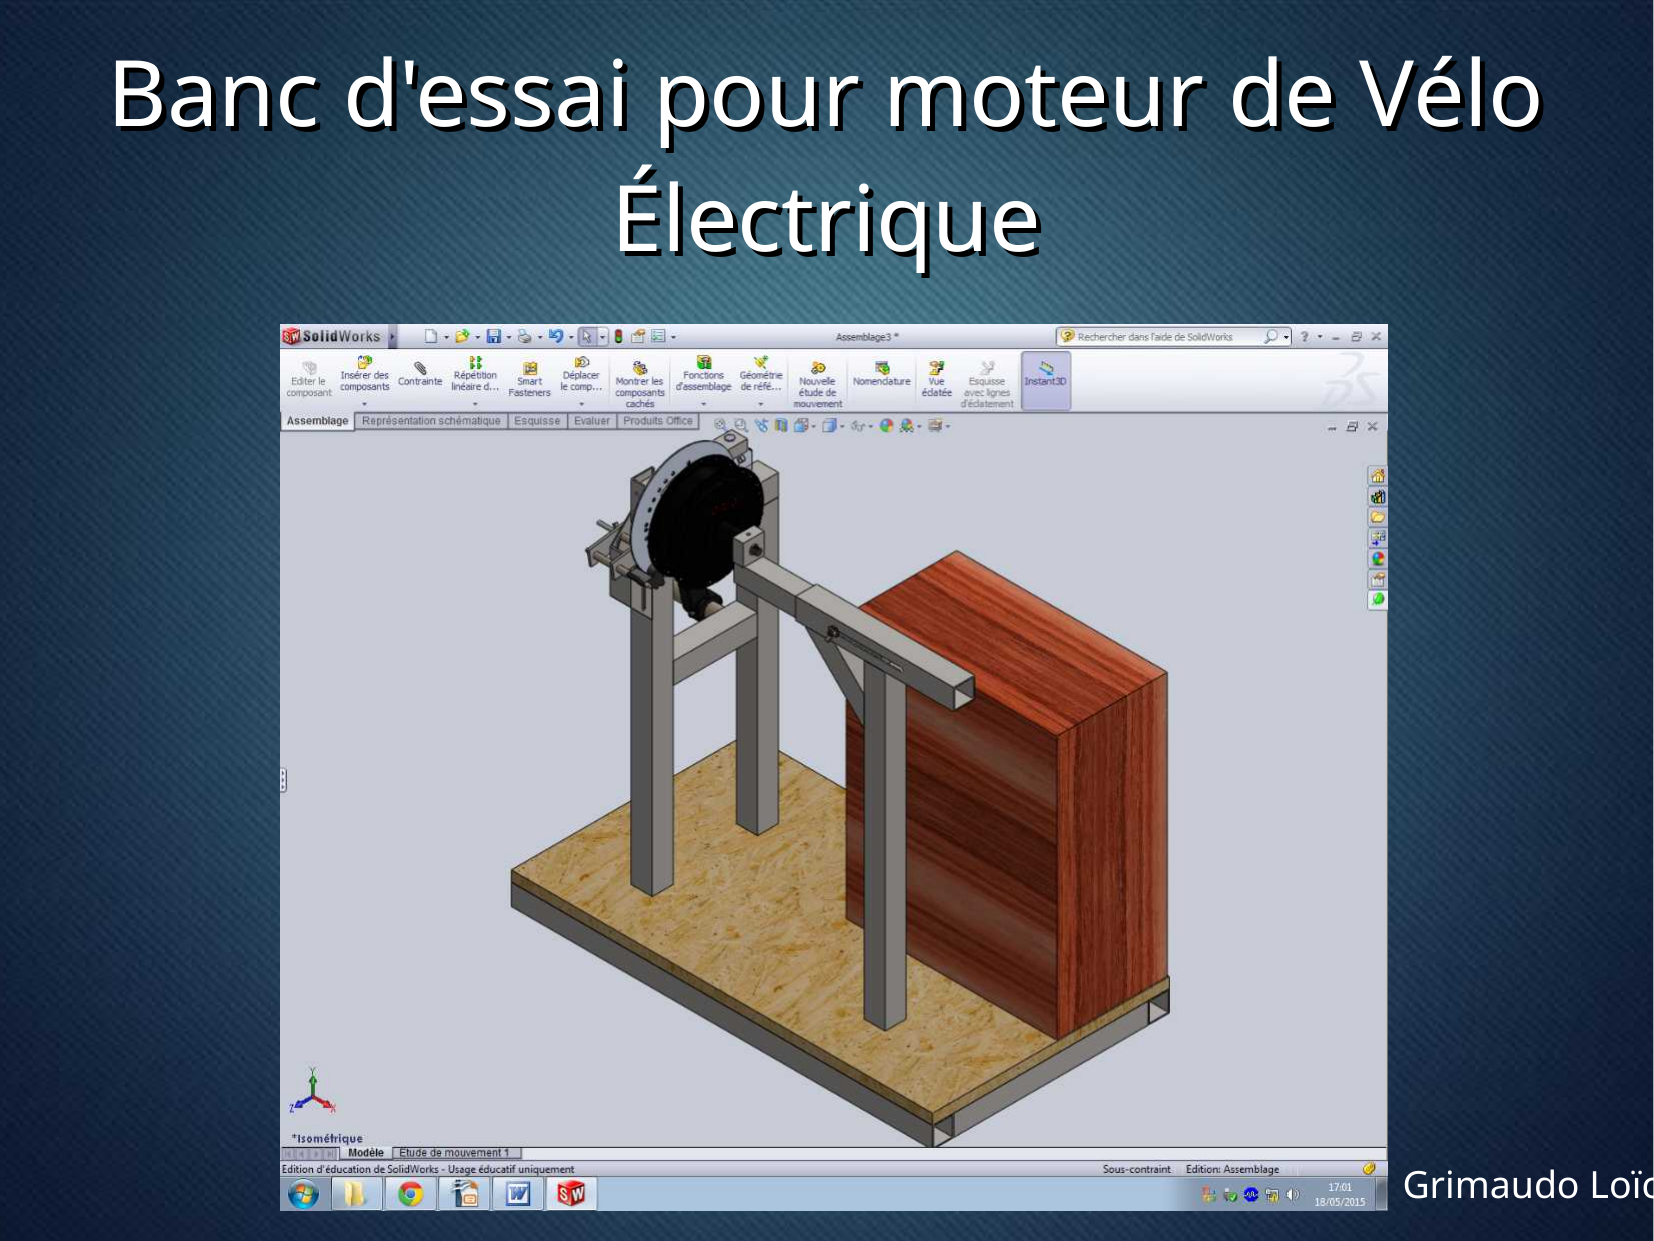

# Banc d'essai pour moteur de Vélo Électrique
Grimaudo Loïc